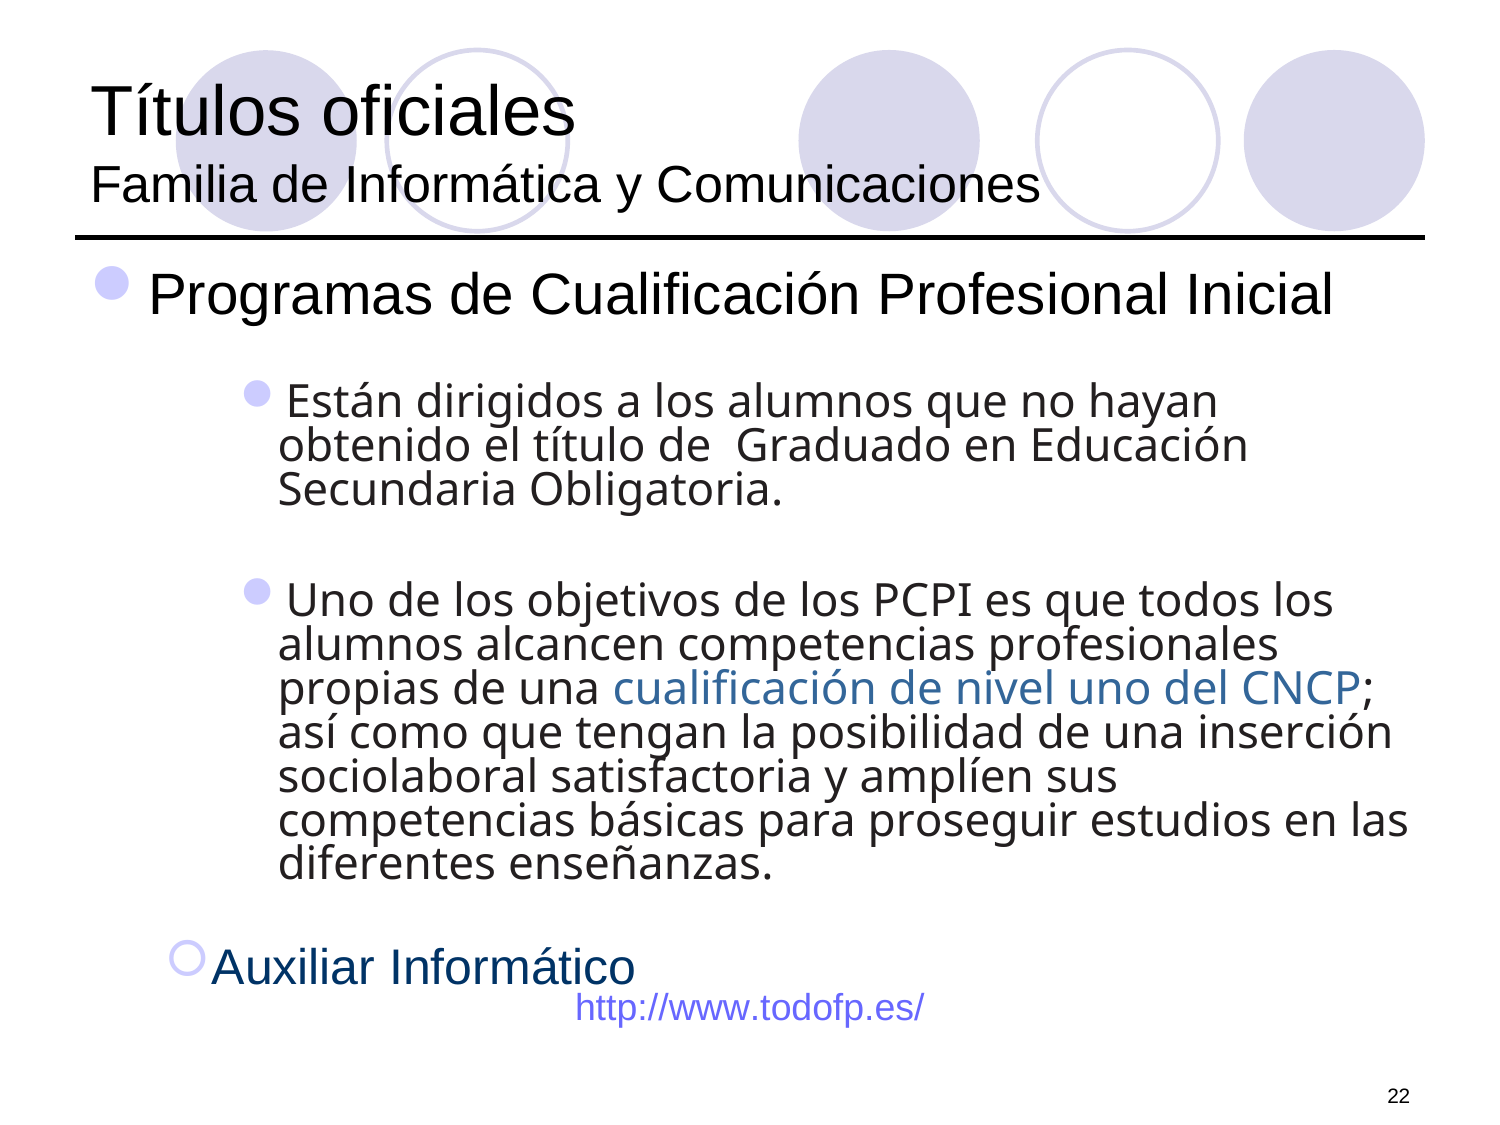

# Títulos oficiales Familia de Informática y Comunicaciones
Programas de Cualificación Profesional Inicial
Están dirigidos a los alumnos que no hayan obtenido el título de Graduado en Educación Secundaria Obligatoria.
Uno de los objetivos de los PCPI es que todos los alumnos alcancen competencias profesionales propias de una cualificación de nivel uno del CNCP; así como que tengan la posibilidad de una inserción sociolaboral satisfactoria y amplíen sus competencias básicas para proseguir estudios en las diferentes enseñanzas.
Auxiliar Informático
http://www.todofp.es/